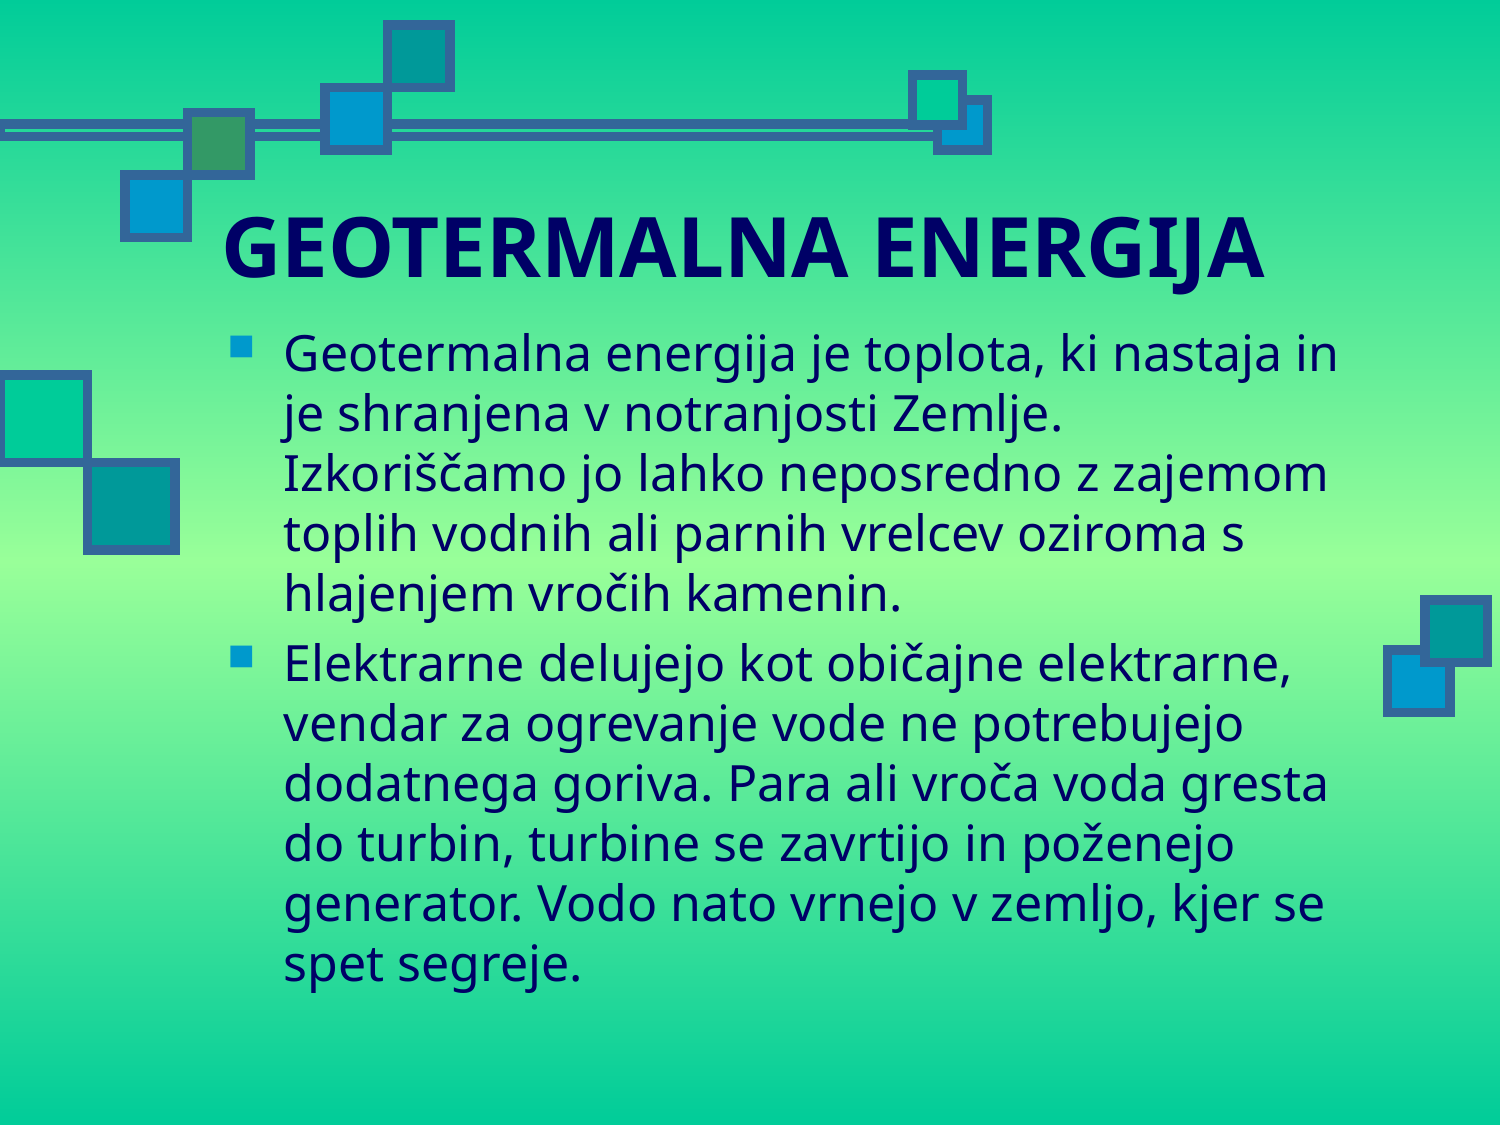

# GEOTERMALNA ENERGIJA
Geotermalna energija je toplota, ki nastaja in je shranjena v notranjosti Zemlje. Izkoriščamo jo lahko neposredno z zajemom toplih vodnih ali parnih vrelcev oziroma s hlajenjem vročih kamenin.
Elektrarne delujejo kot običajne elektrarne, vendar za ogrevanje vode ne potrebujejo dodatnega goriva. Para ali vroča voda gresta do turbin, turbine se zavrtijo in poženejo generator. Vodo nato vrnejo v zemljo, kjer se spet segreje.